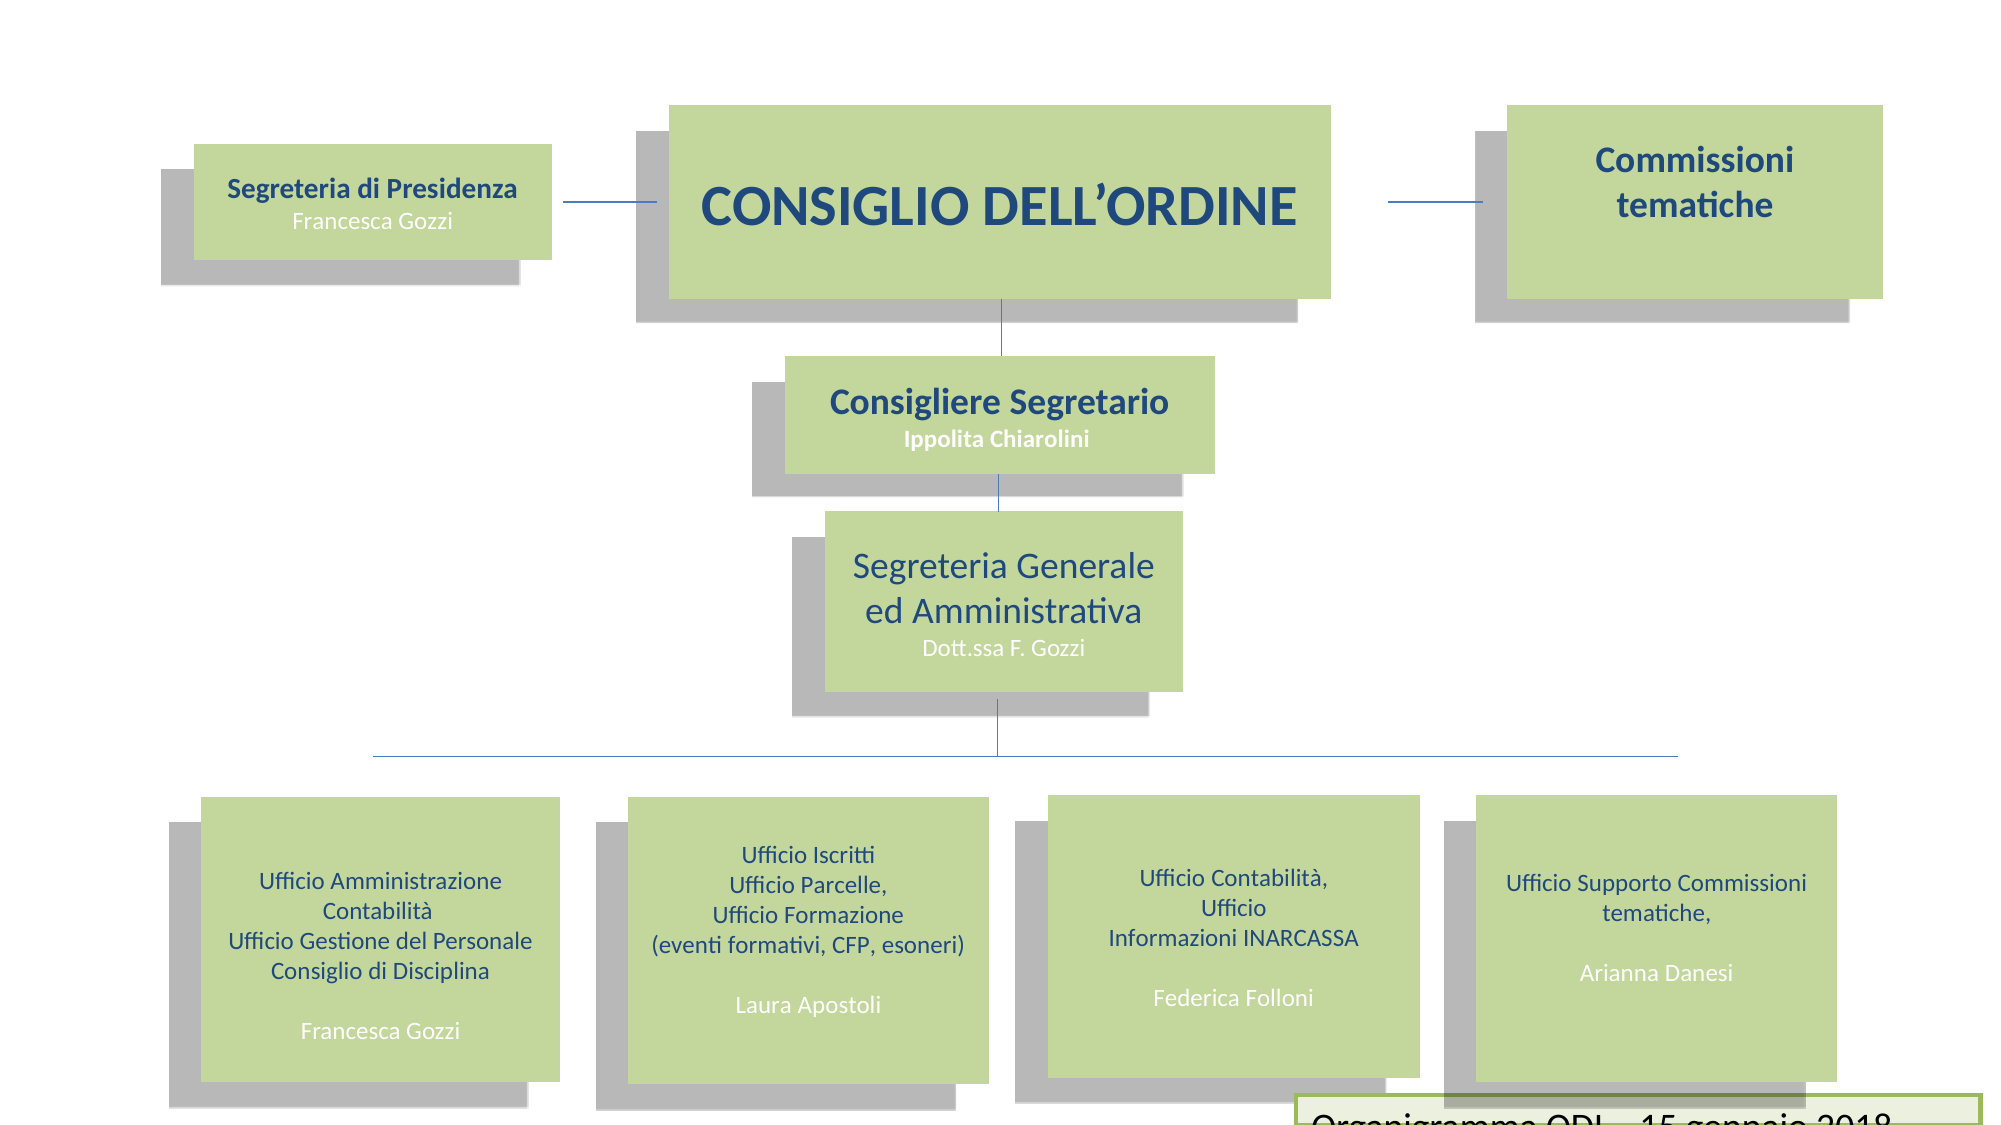

Consiglio dell’Ordine
Commissioni tematiche
Segreteria di Presidenza
Francesca Gozzi
Consigliere Segretario
Ippolita Chiarolini
Segreteria Generale ed Amministrativa
Dott.ssa F. Gozzi
Ufficio Supporto Commissioni tematiche,
Arianna Danesi
Ufficio Contabilità,
Ufficio
Informazioni INARCASSA
Federica Folloni
Ufficio Amministrazione
Contabilità
Ufficio Gestione del Personale
Consiglio di Disciplina
Francesca Gozzi
Ufficio Iscritti
Ufficio Parcelle,
Ufficio Formazione
(eventi formativi, CFP, esoneri)
Laura Apostoli
Organigramma ODI – 15 gennaio 2018